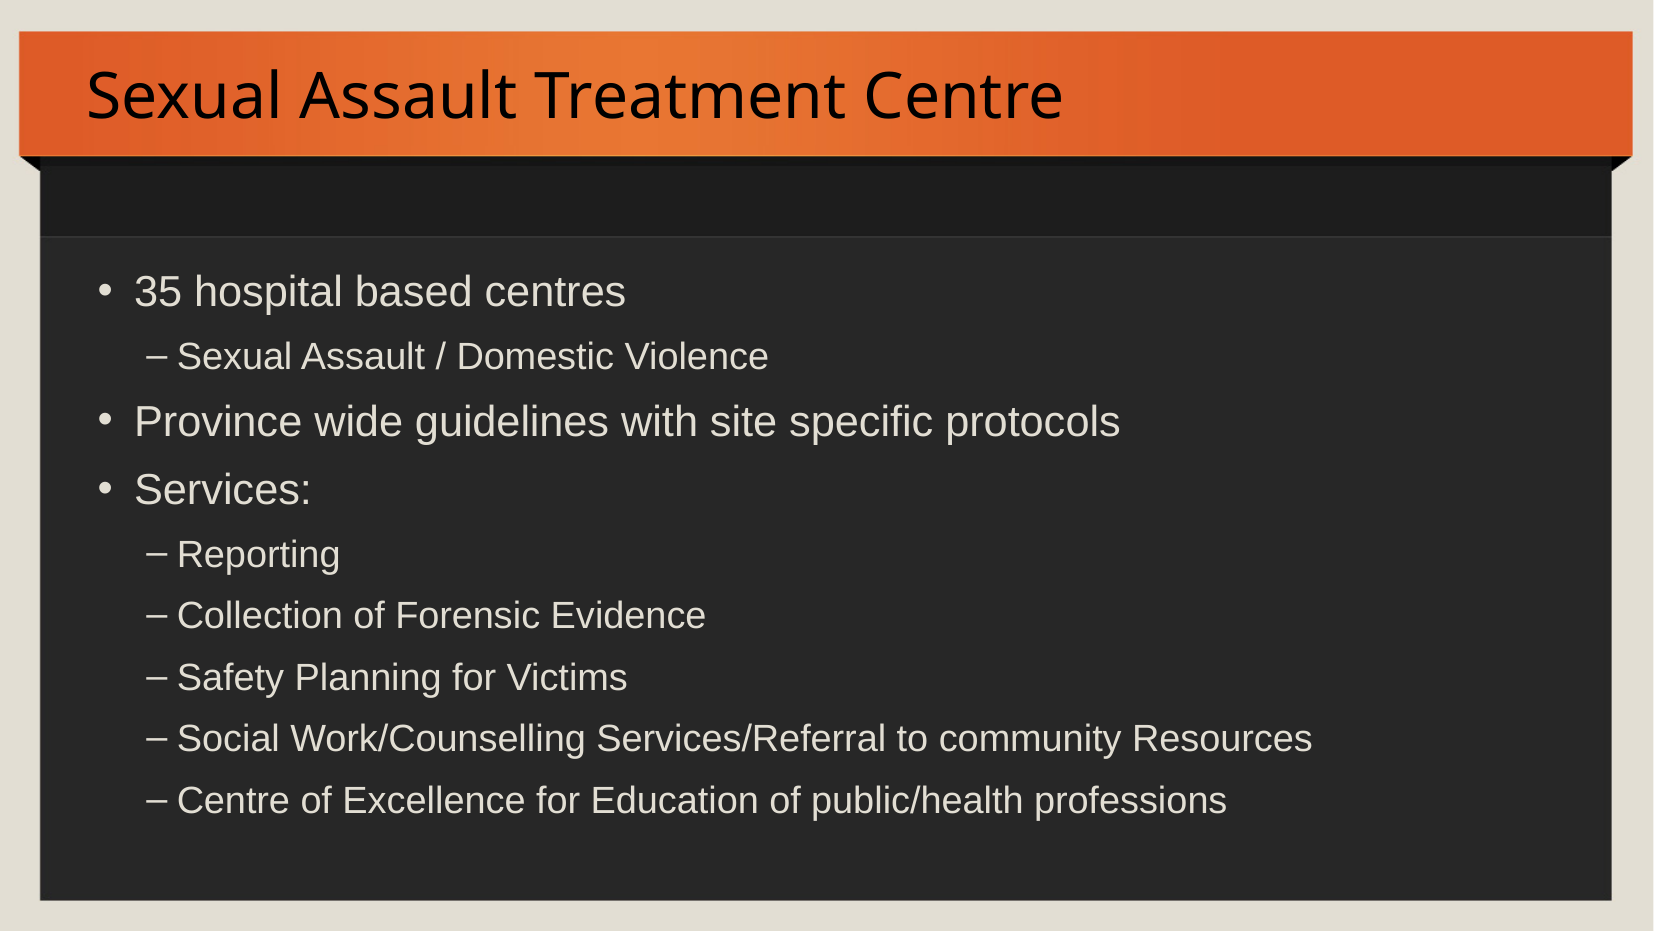

# Sexual Assault Treatment Centre
35 hospital based centres
Sexual Assault / Domestic Violence
Province wide guidelines with site specific protocols
Services:
Reporting
Collection of Forensic Evidence
Safety Planning for Victims
Social Work/Counselling Services/Referral to community Resources
Centre of Excellence for Education of public/health professions